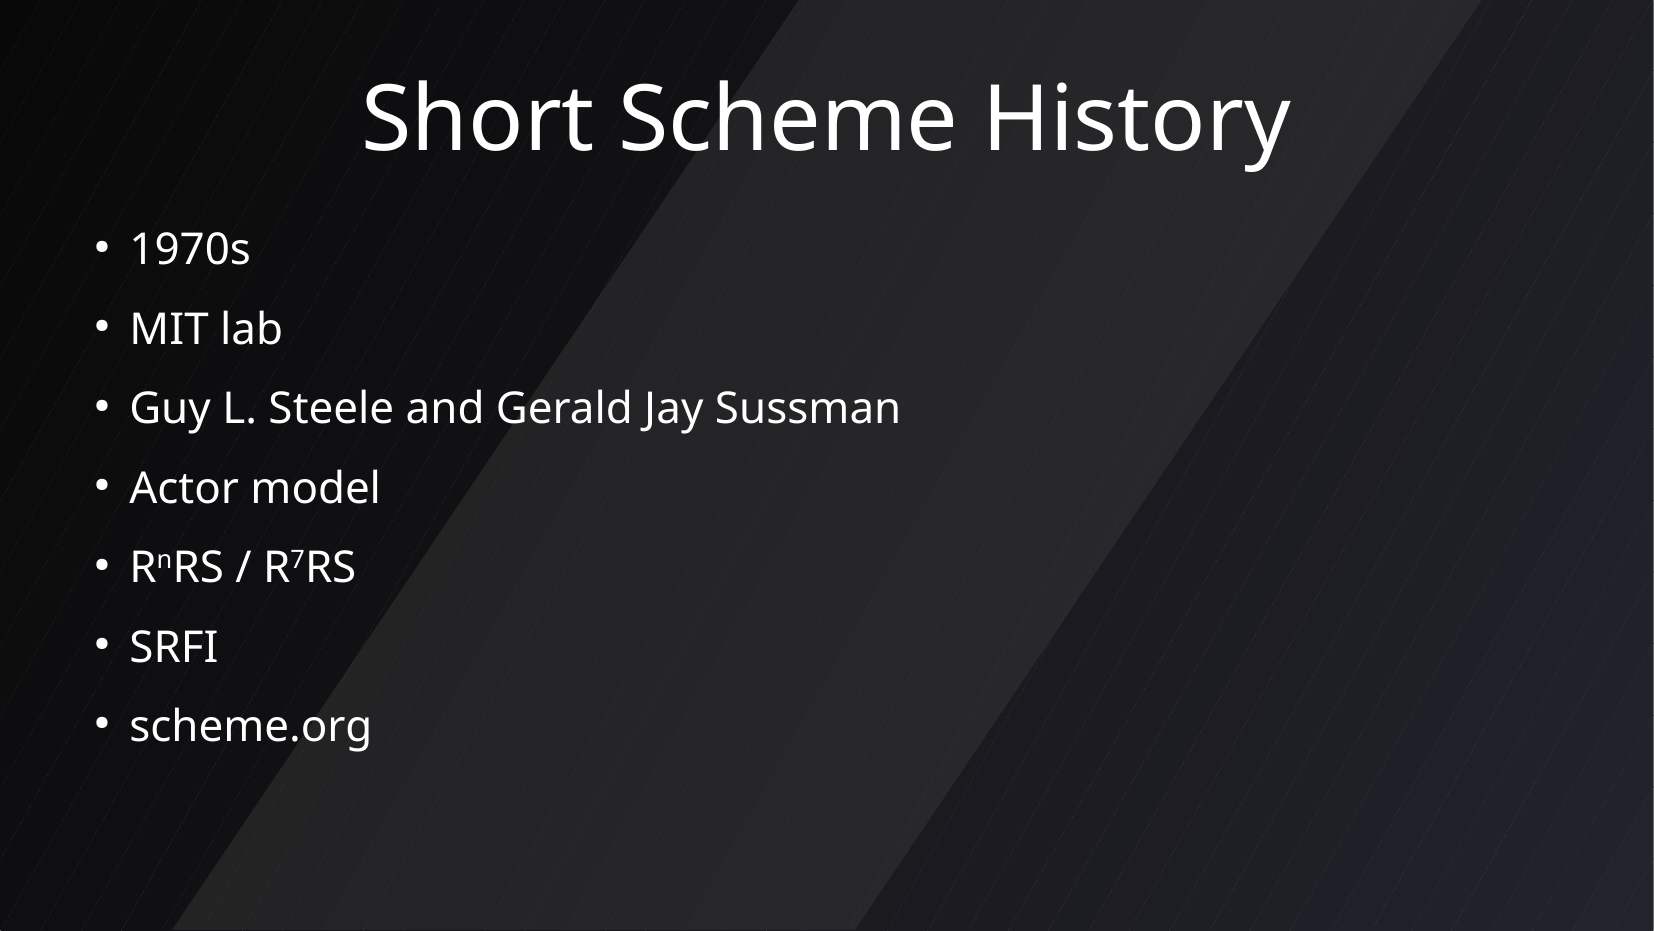

# Short Scheme History
1970s
MIT lab
Guy L. Steele and Gerald Jay Sussman
Actor model
RnRS / R7RS
SRFI
scheme.org